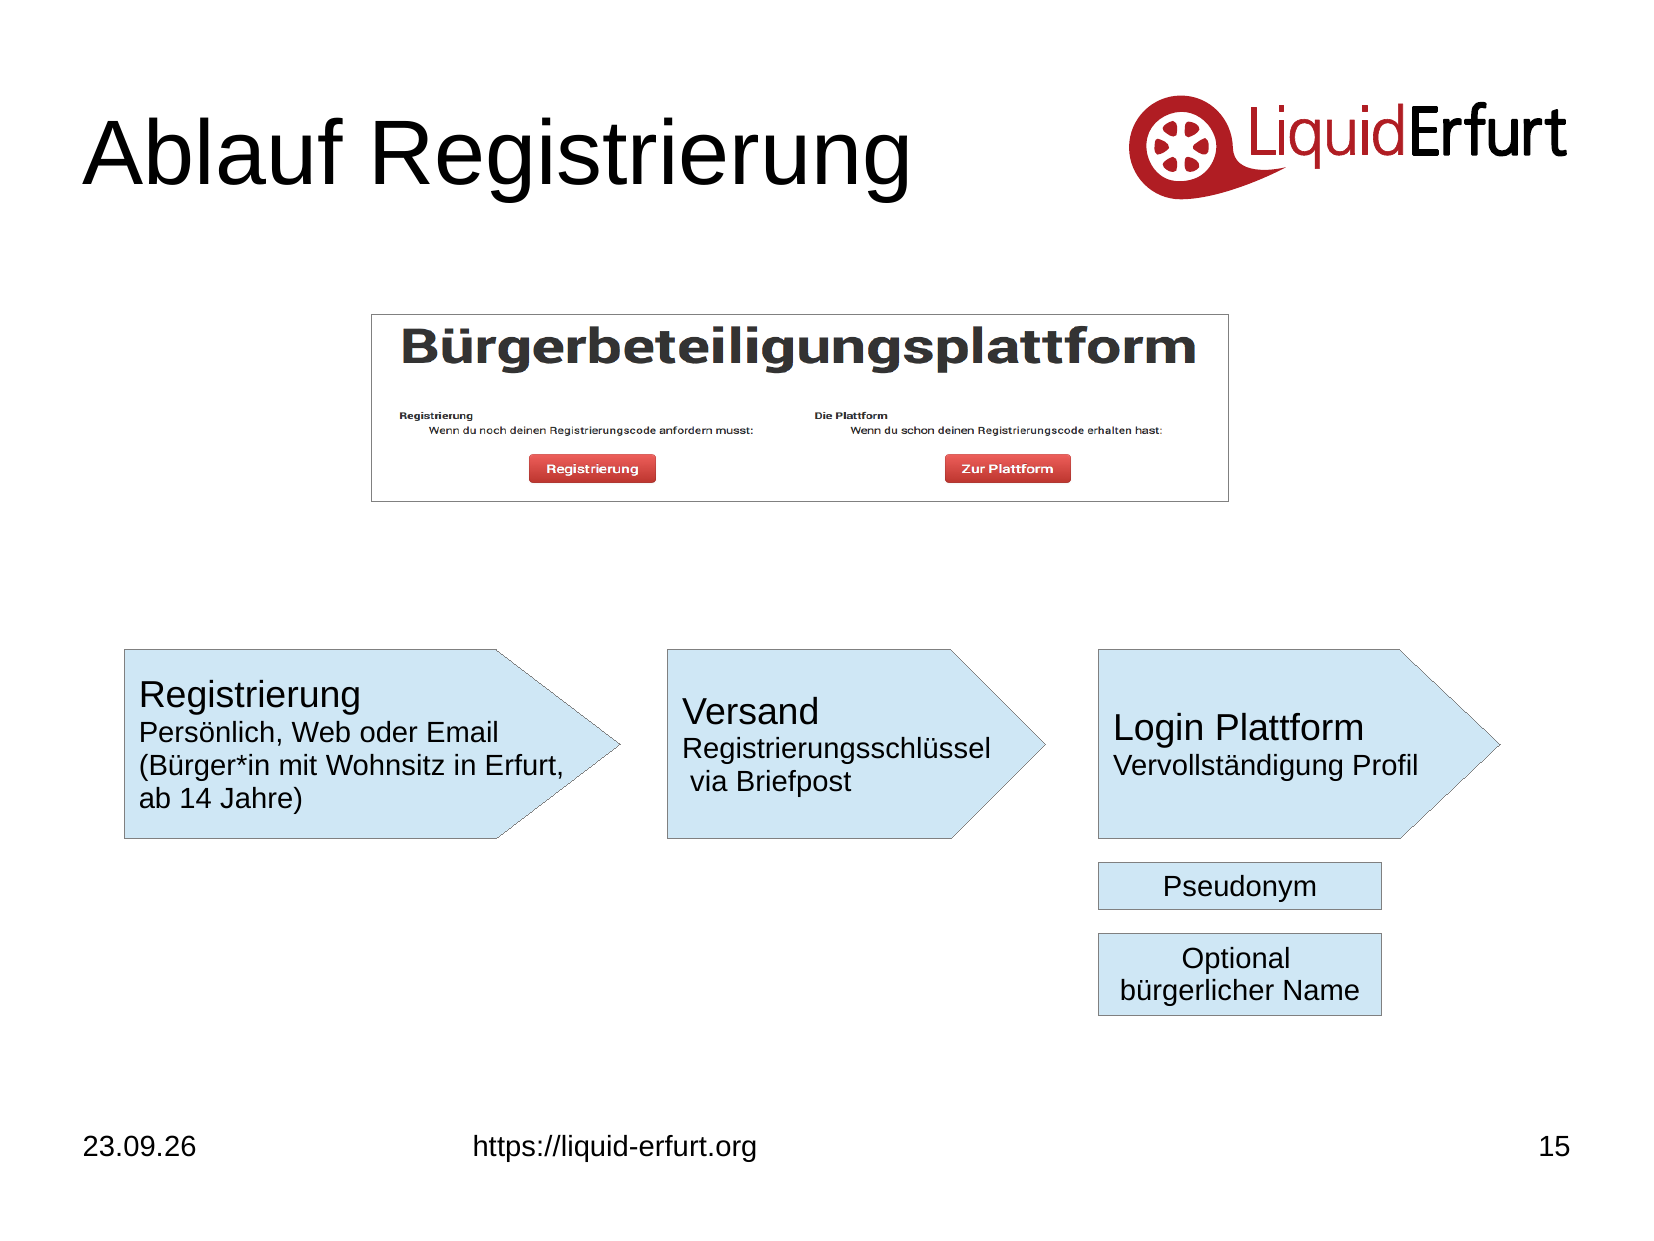

# Ablauf Registrierung
Registrierung
Persönlich, Web oder Email
(Bürger*in mit Wohnsitz in Erfurt,
ab 14 Jahre)
Versand
Registrierungsschlüssel
 via Briefpost
Login Plattform
Vervollständigung Profil
Pseudonym
Optional
bürgerlicher Name
https://liquid-erfurt.org
15